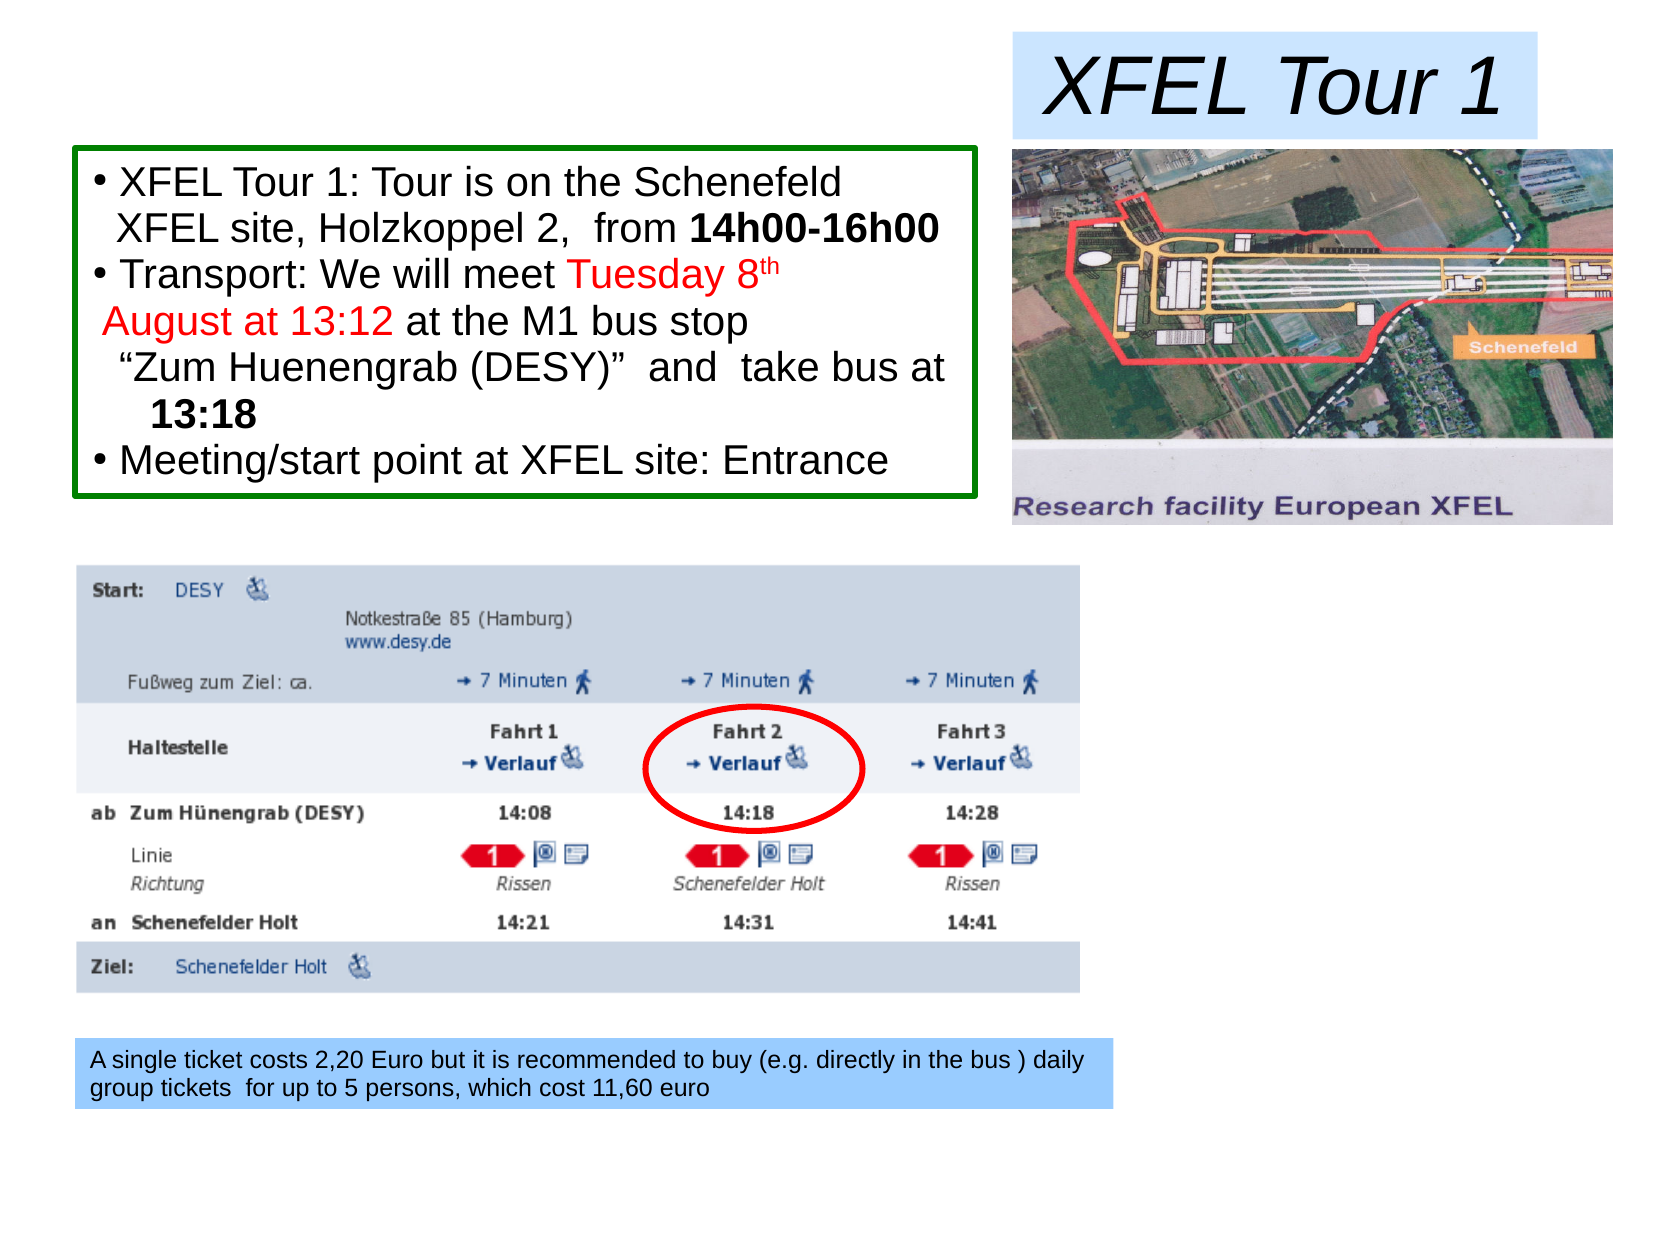

XFEL Tour 1
 XFEL Tour 1: Tour is on the Schenefeld XFEL site, Holzkoppel 2, from 14h00-16h00
 Transport: We will meet Tuesday 8th August at 13:12 at the M1 bus stop
 “Zum Huenengrab (DESY)” and take bus at 13:18
 Meeting/start point at XFEL site: Entrance
A single ticket costs 2,20 Euro but it is recommended to buy (e.g. directly in the bus ) daily
group tickets for up to 5 persons, which cost 11,60 euro